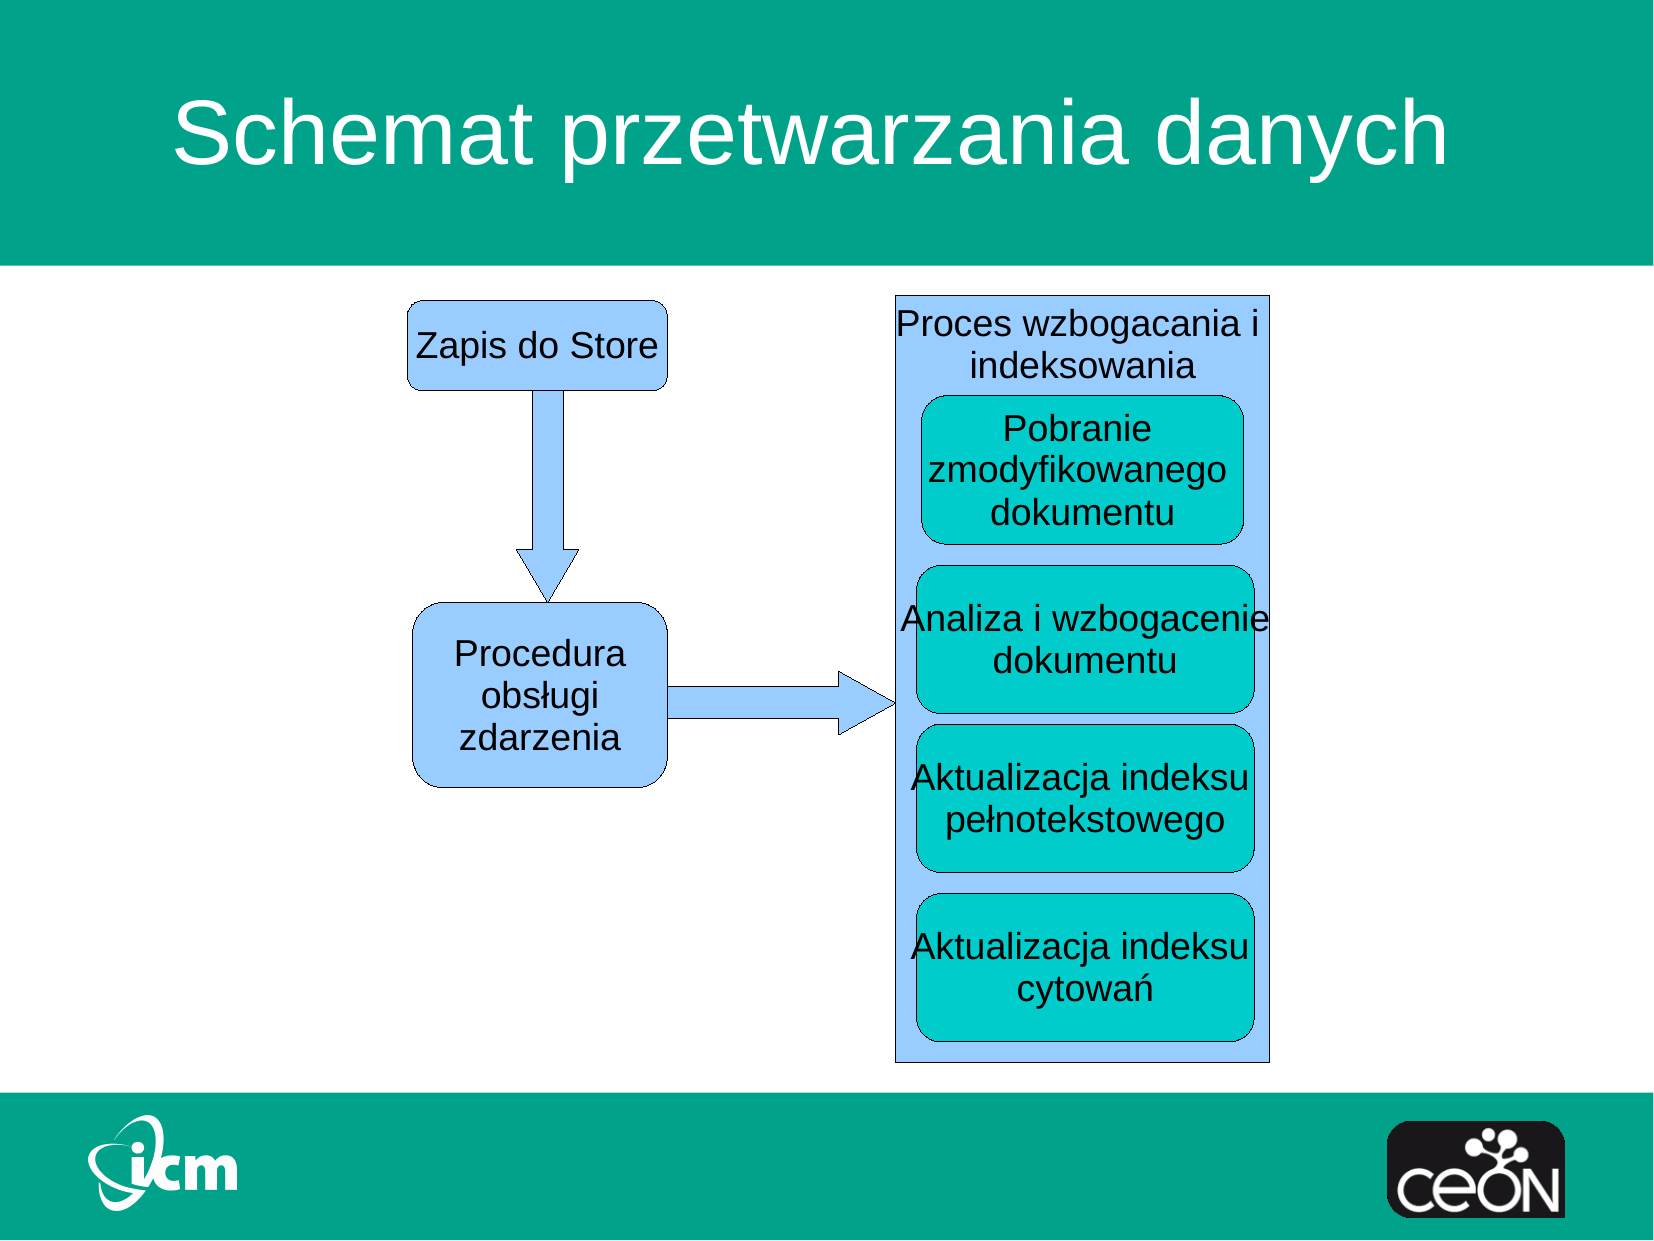

# Schemat przetwarzania danych
Proces wzbogacania i
indeksowania
Zapis do Store
Pobranie
zmodyfikowanego
dokumentu
Pobranie
zmodyfikowanego
dokumentu
Analiza i wzbogacenie
dokumentu
Procedura
obsługi
zdarzenia
Aktualizacja indeksu
pełnotekstowego
Aktualizacja indeksu
cytowań